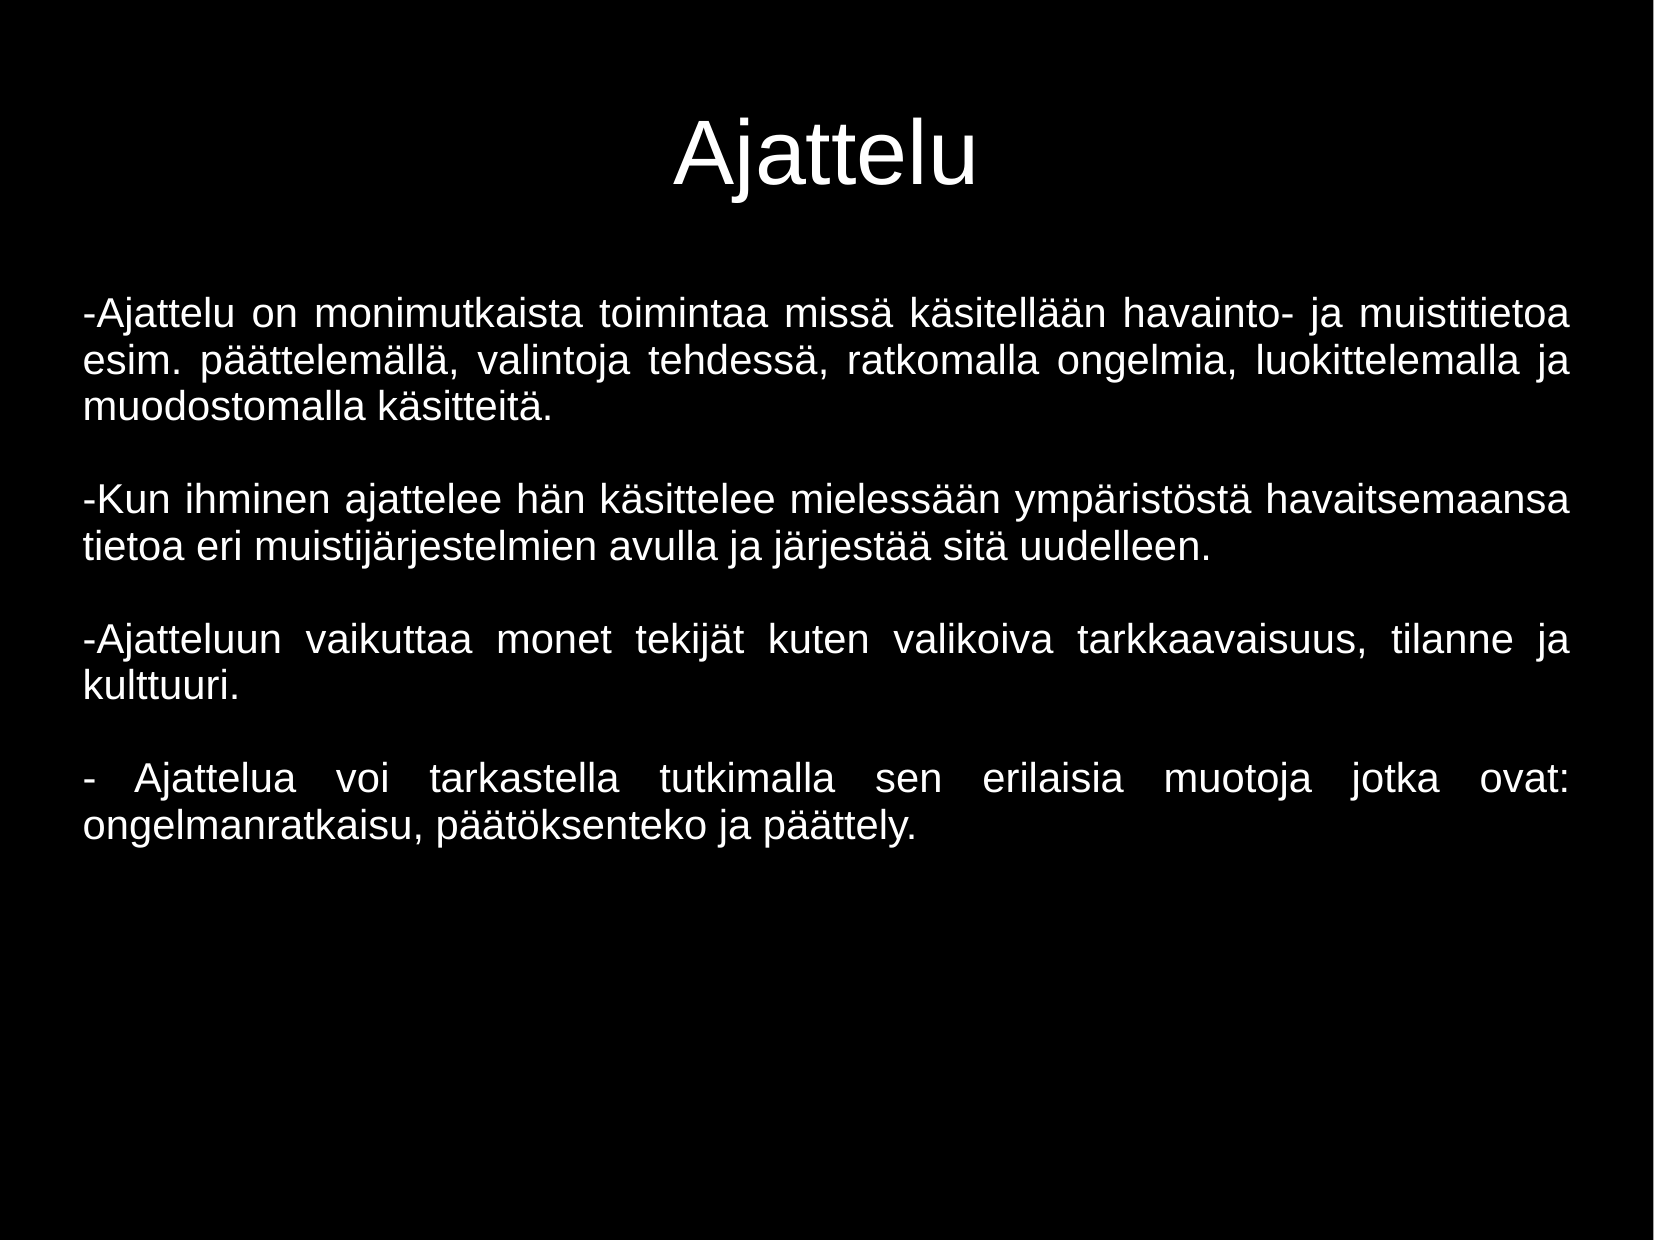

# Ajattelu
-Ajattelu on monimutkaista toimintaa missä käsitellään havainto- ja muistitietoa esim. päättelemällä, valintoja tehdessä, ratkomalla ongelmia, luokittelemalla ja muodostomalla käsitteitä.
-Kun ihminen ajattelee hän käsittelee mielessään ympäristöstä havaitsemaansa tietoa eri muistijärjestelmien avulla ja järjestää sitä uudelleen.
-Ajatteluun vaikuttaa monet tekijät kuten valikoiva tarkkaavaisuus, tilanne ja kulttuuri.
- Ajattelua voi tarkastella tutkimalla sen erilaisia muotoja jotka ovat: ongelmanratkaisu, päätöksenteko ja päättely.